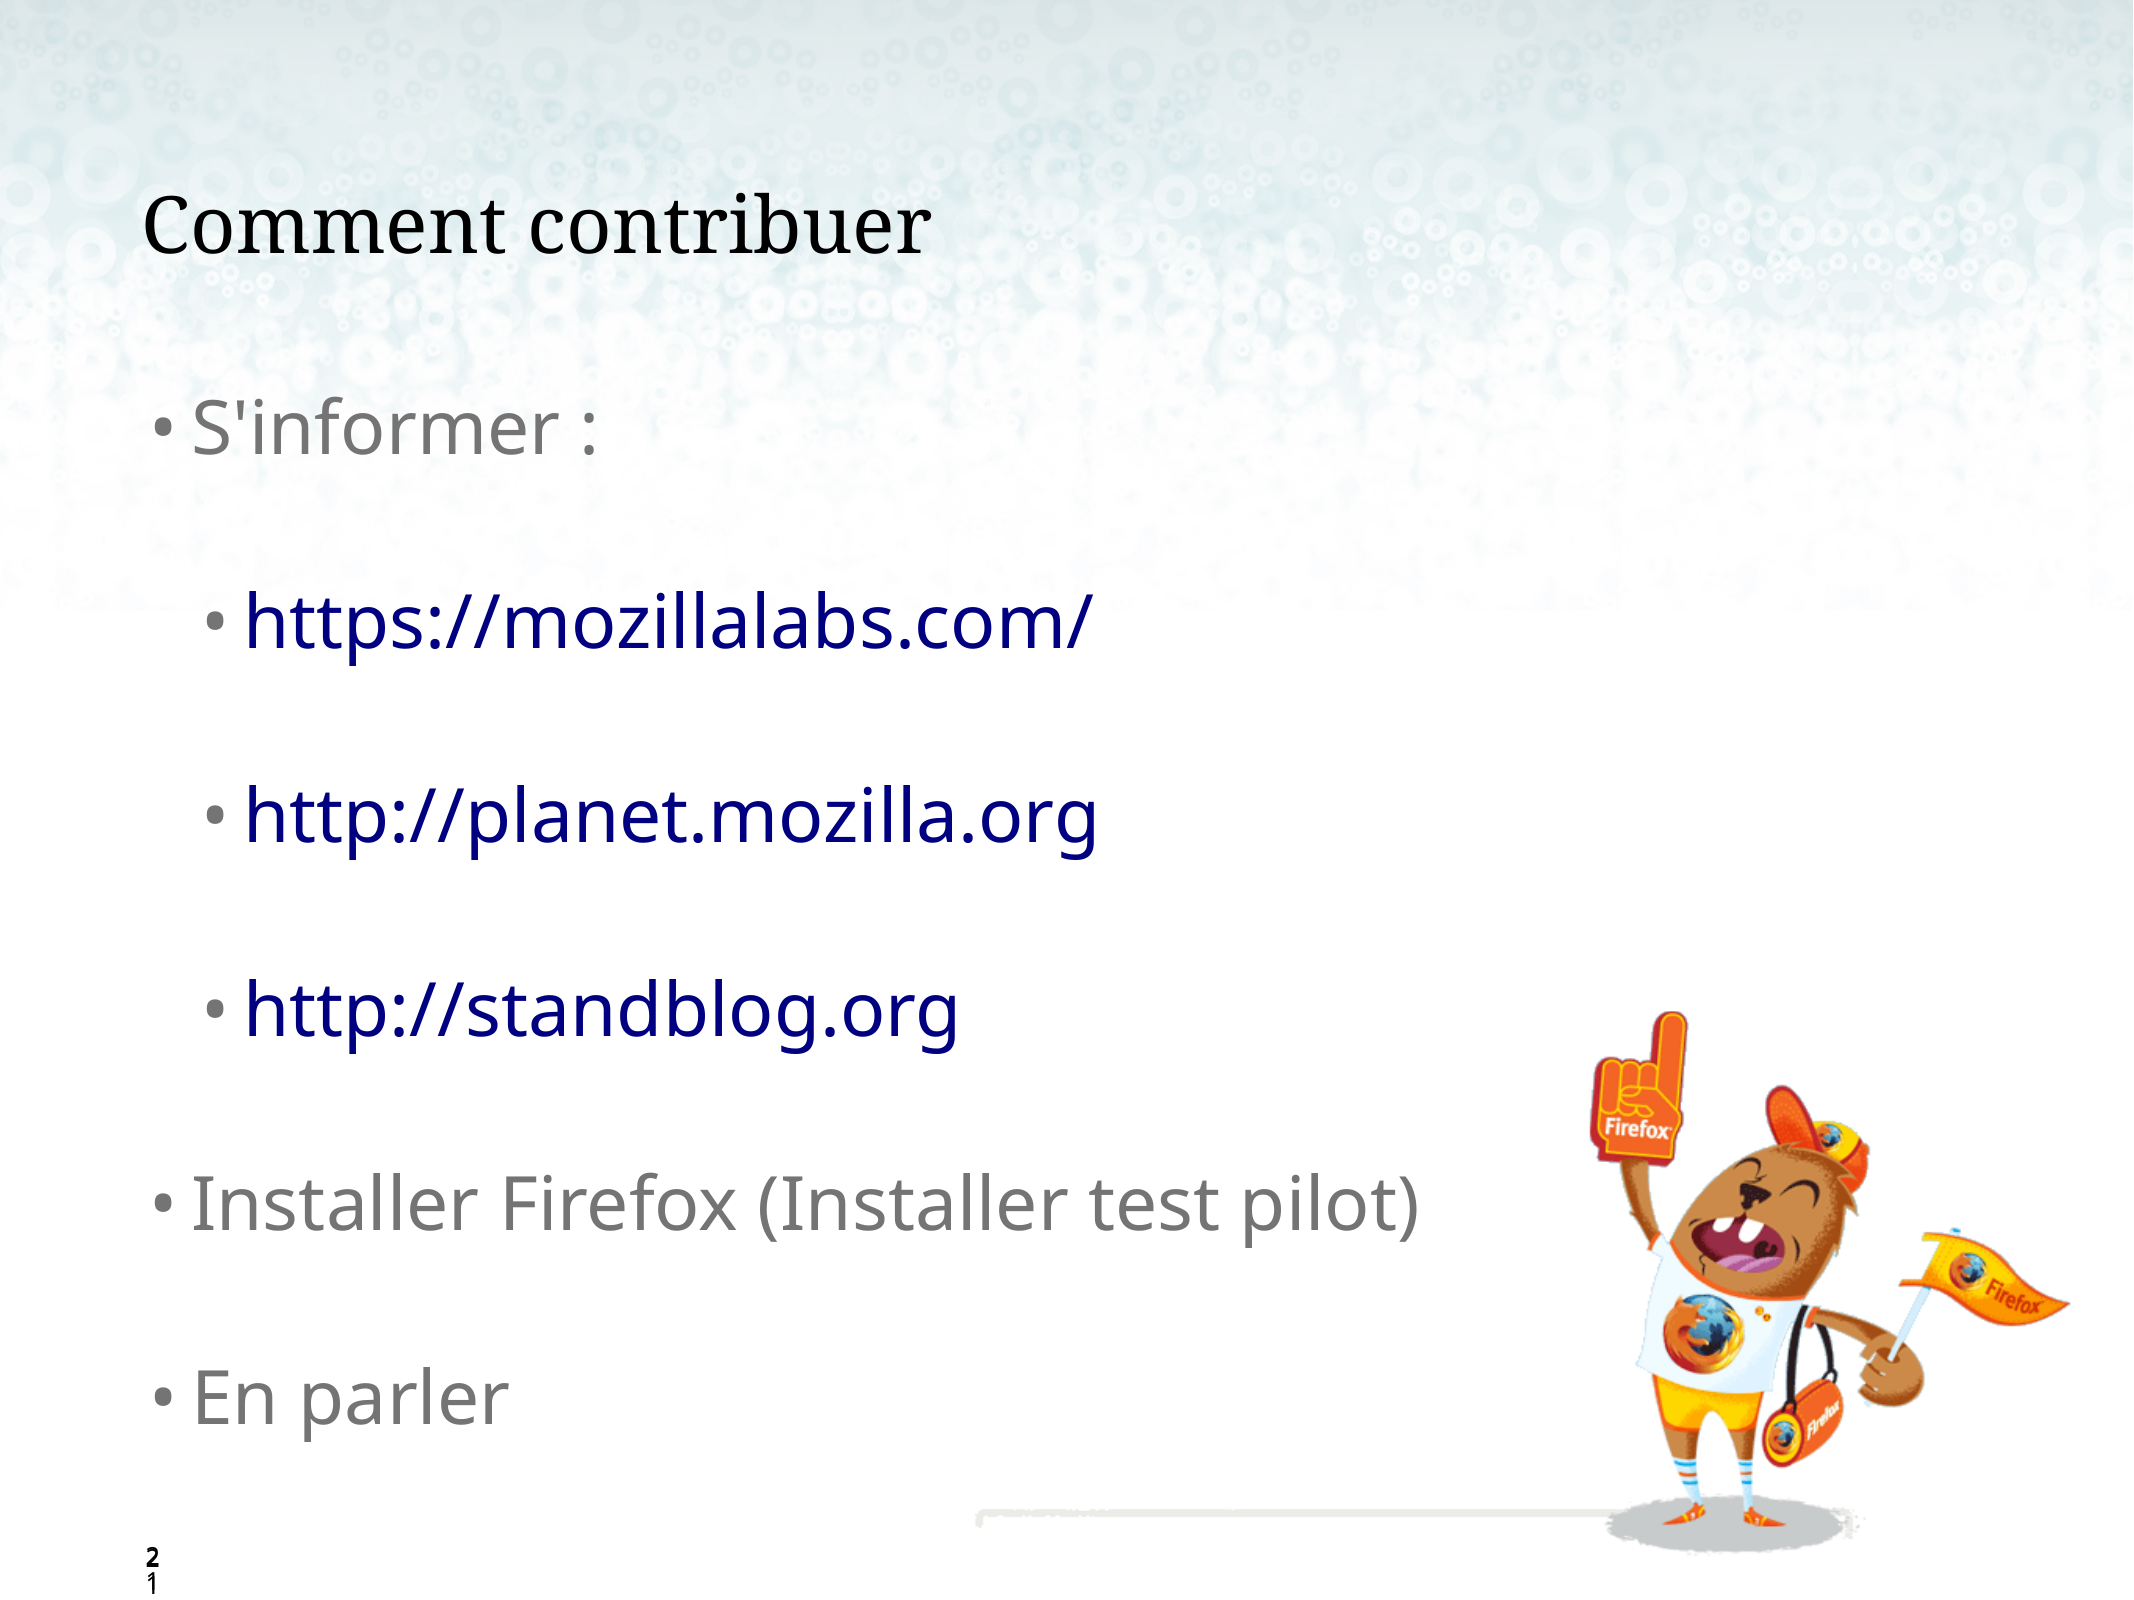

# Comment contribuer
S'informer :
https://mozillalabs.com/
http://planet.mozilla.org
http://standblog.org
Installer Firefox (Installer test pilot)
En parler
21